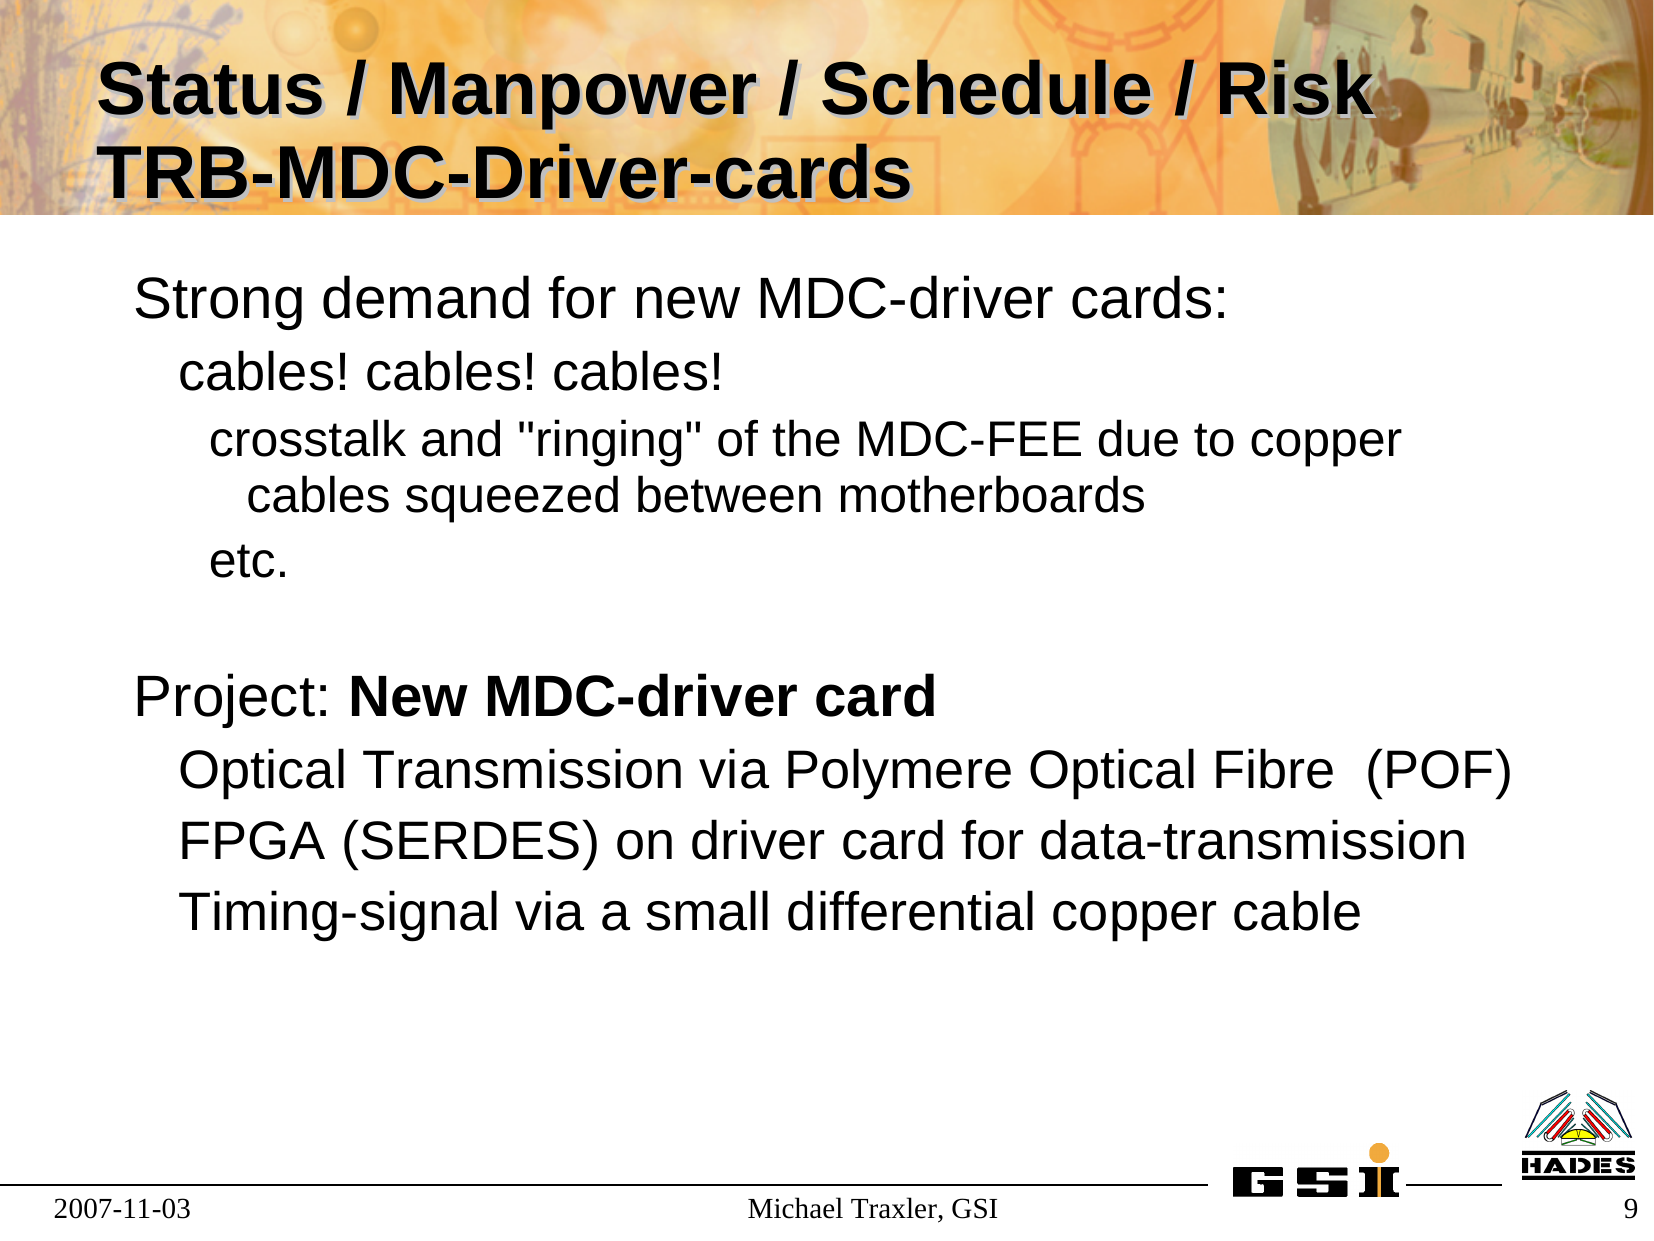

# Status / Manpower / Schedule / Risk TRB-MDC-Driver-cards
Strong demand for new MDC-driver cards:
cables! cables! cables!
crosstalk and "ringing" of the MDC-FEE due to copper cables squeezed between motherboards
etc.
Project: New MDC-driver card
Optical Transmission via Polymere Optical Fibre (POF)
FPGA (SERDES) on driver card for data-transmission
Timing-signal via a small differential copper cable
2006-09-26
Michael Traxler, GSI
9